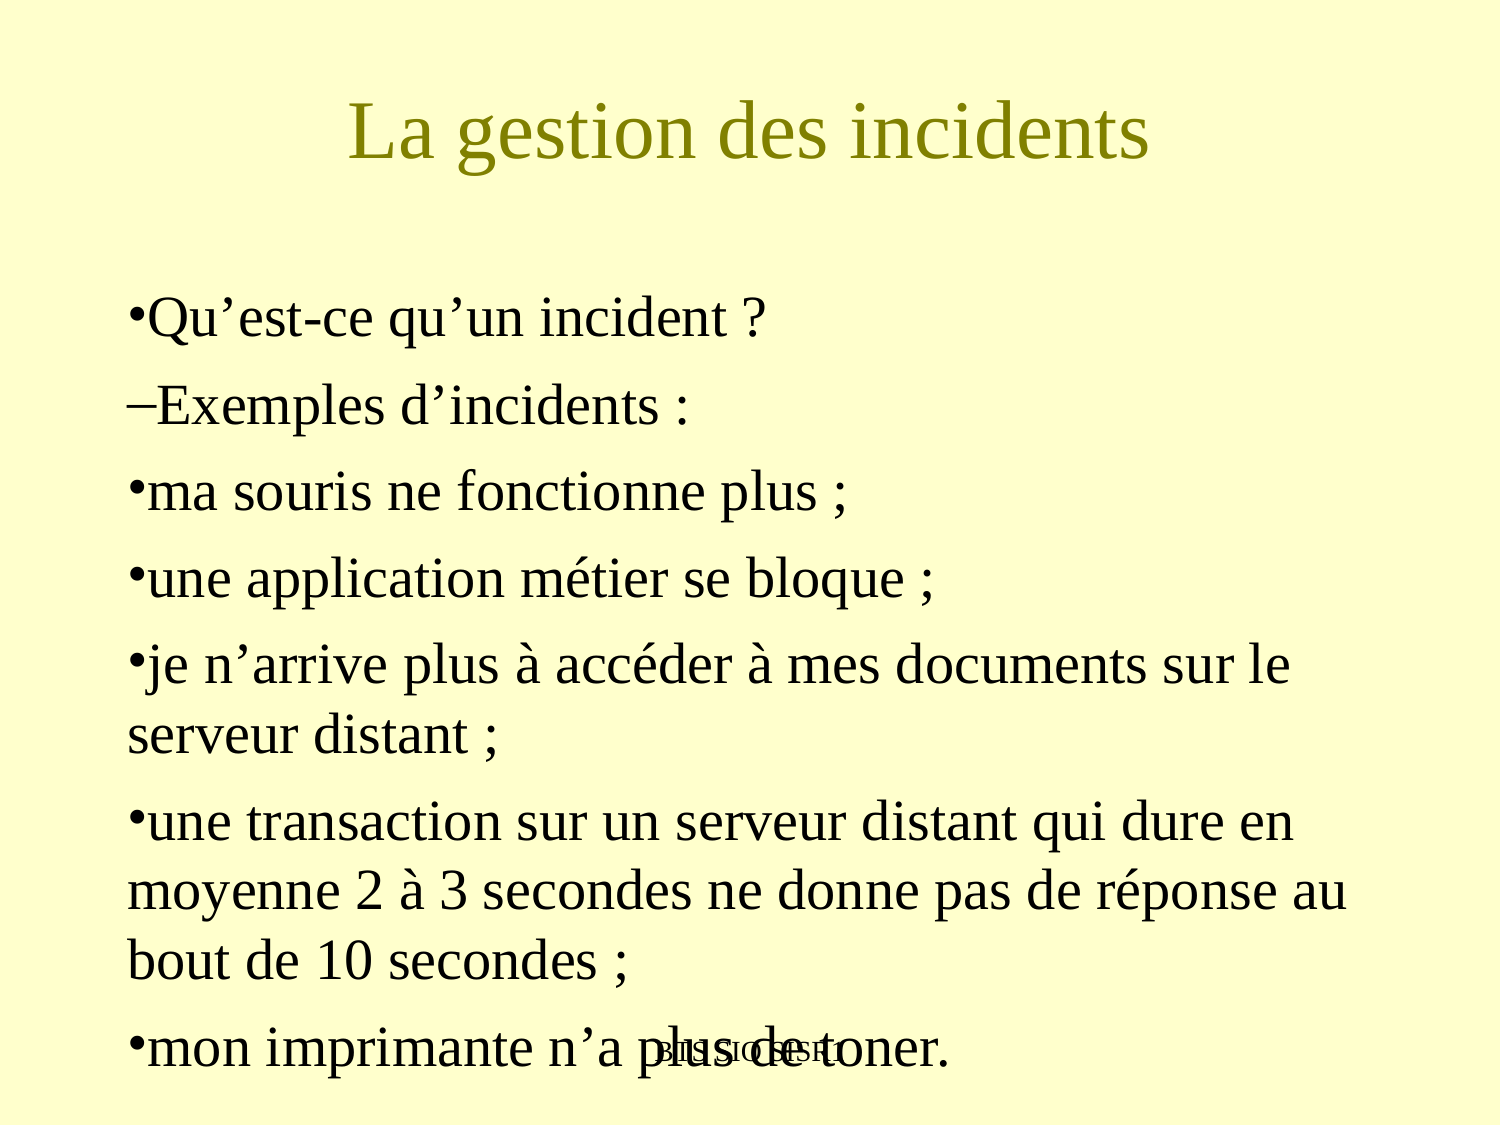

# Qu’est-ce qu’un incident ?
Exemples d’incidents :
ma souris ne fonctionne plus ;
une application métier se bloque ;
je n’arrive plus à accéder à mes documents sur le serveur distant ;
une transaction sur un serveur distant qui dure en moyenne 2 à 3 secondes ne donne pas de réponse au bout de 10 secondes ;
mon imprimante n’a plus de toner.
BTS SIO SISR1